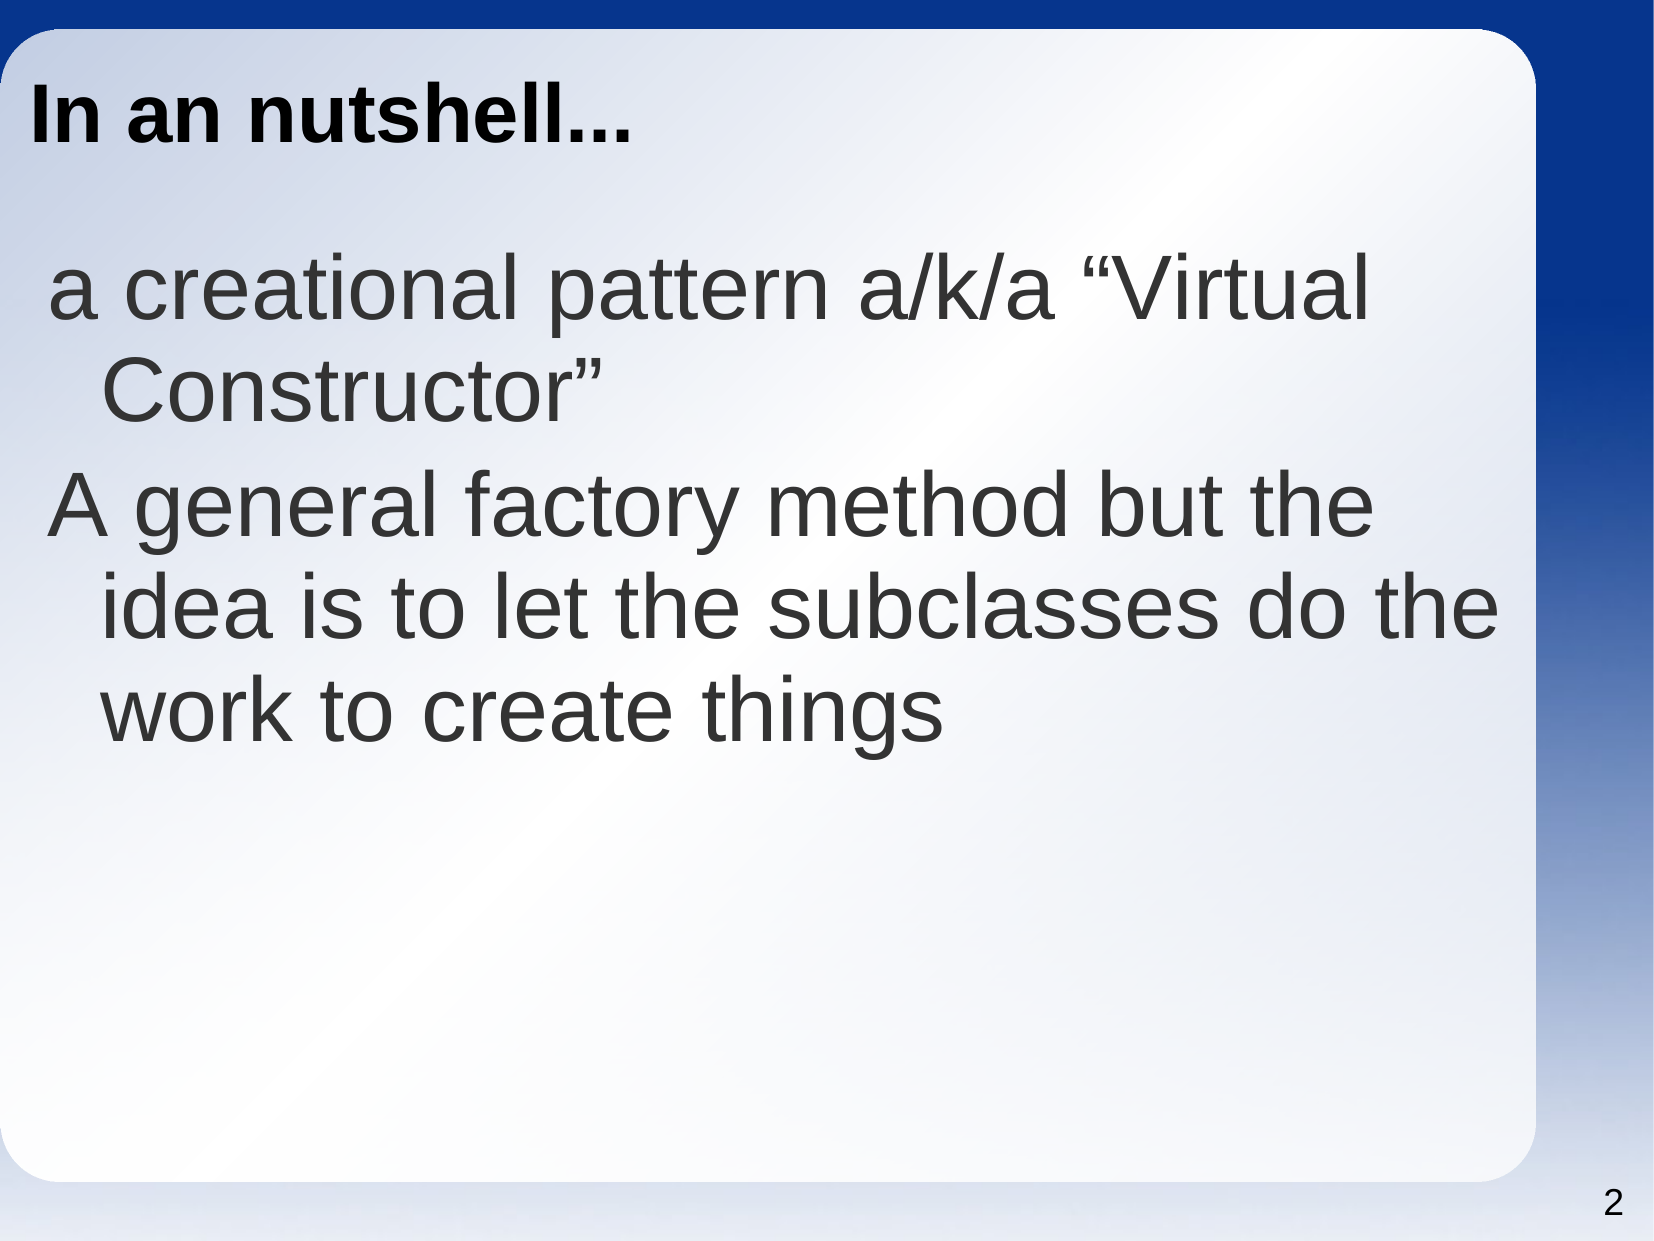

# In an nutshell...
a creational pattern a/k/a “Virtual Constructor”
A general factory method but the idea is to let the subclasses do the work to create things
2